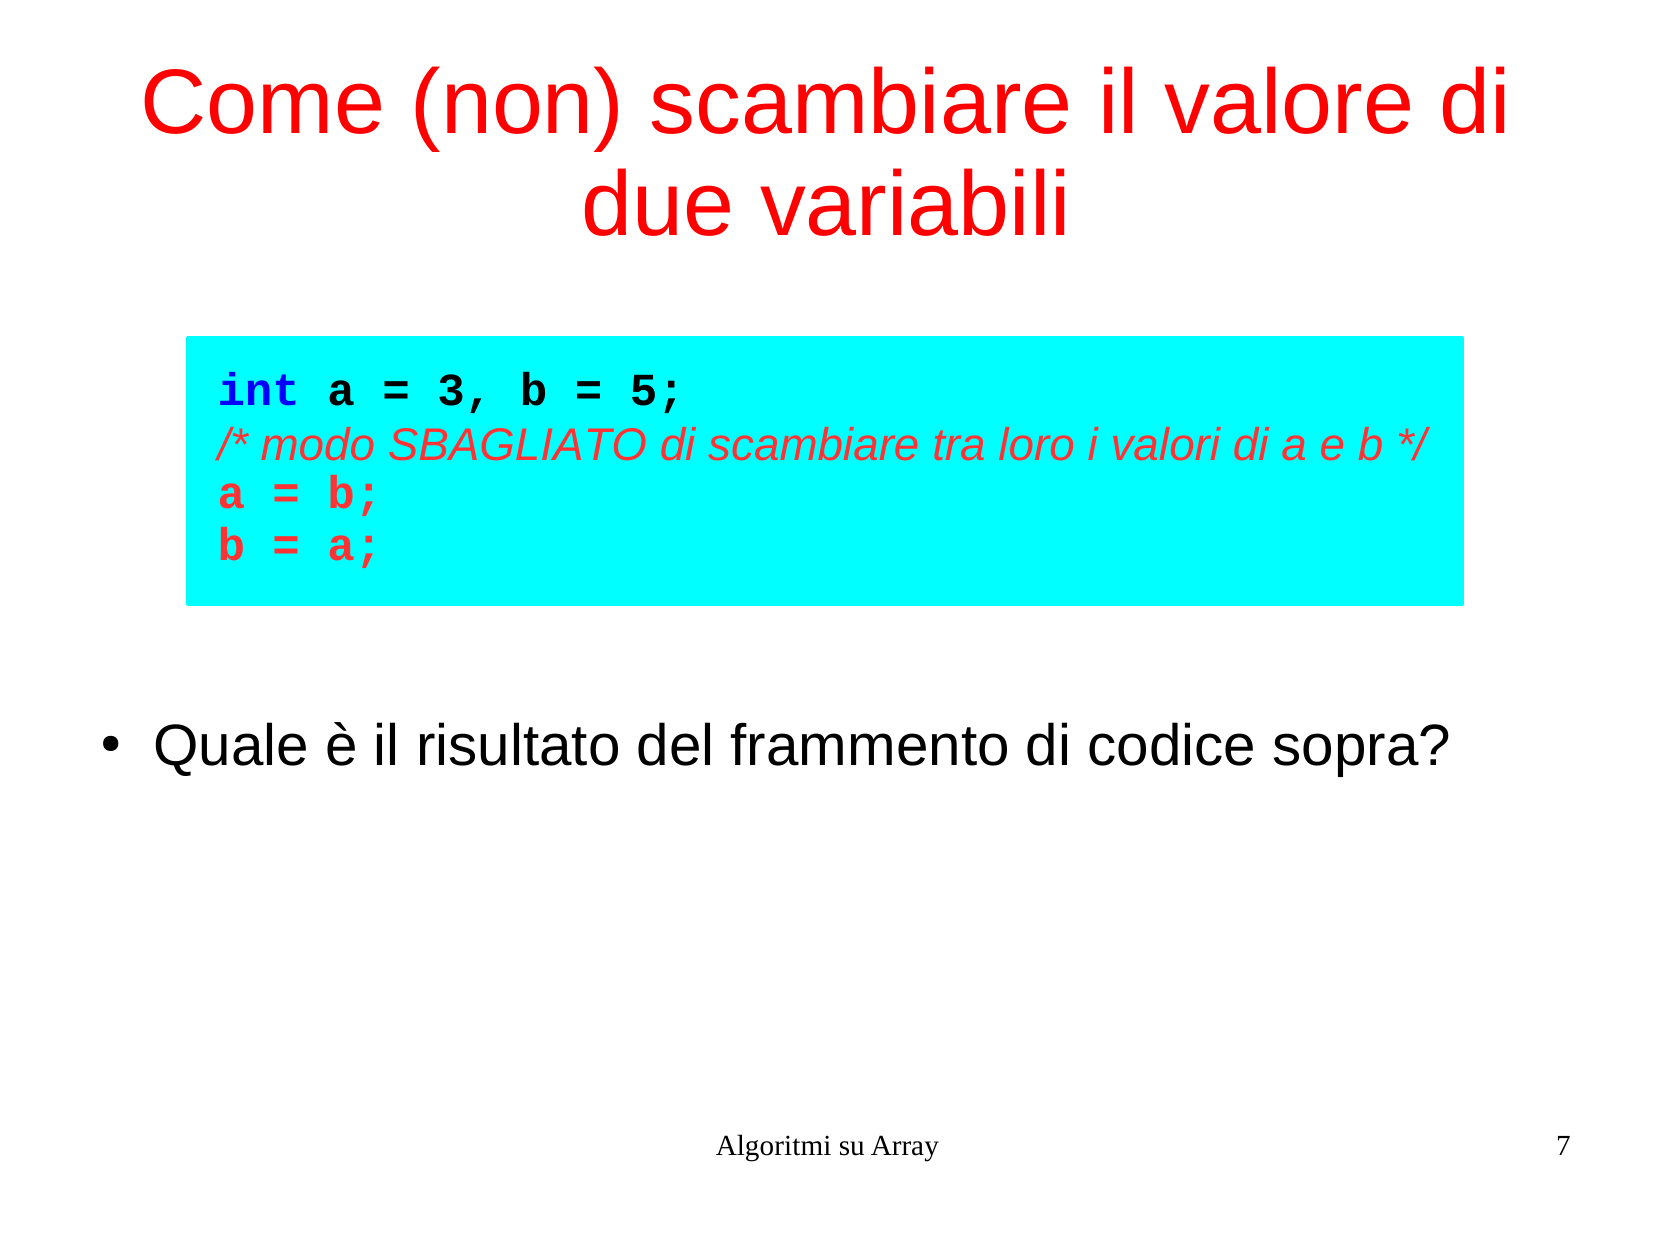

# Come (non) scambiare il valore di due variabili
int a = 3, b = 5;
/* modo SBAGLIATO di scambiare tra loro i valori di a e b */
a = b;
b = a;
Quale è il risultato del frammento di codice sopra?
Algoritmi su Array
7